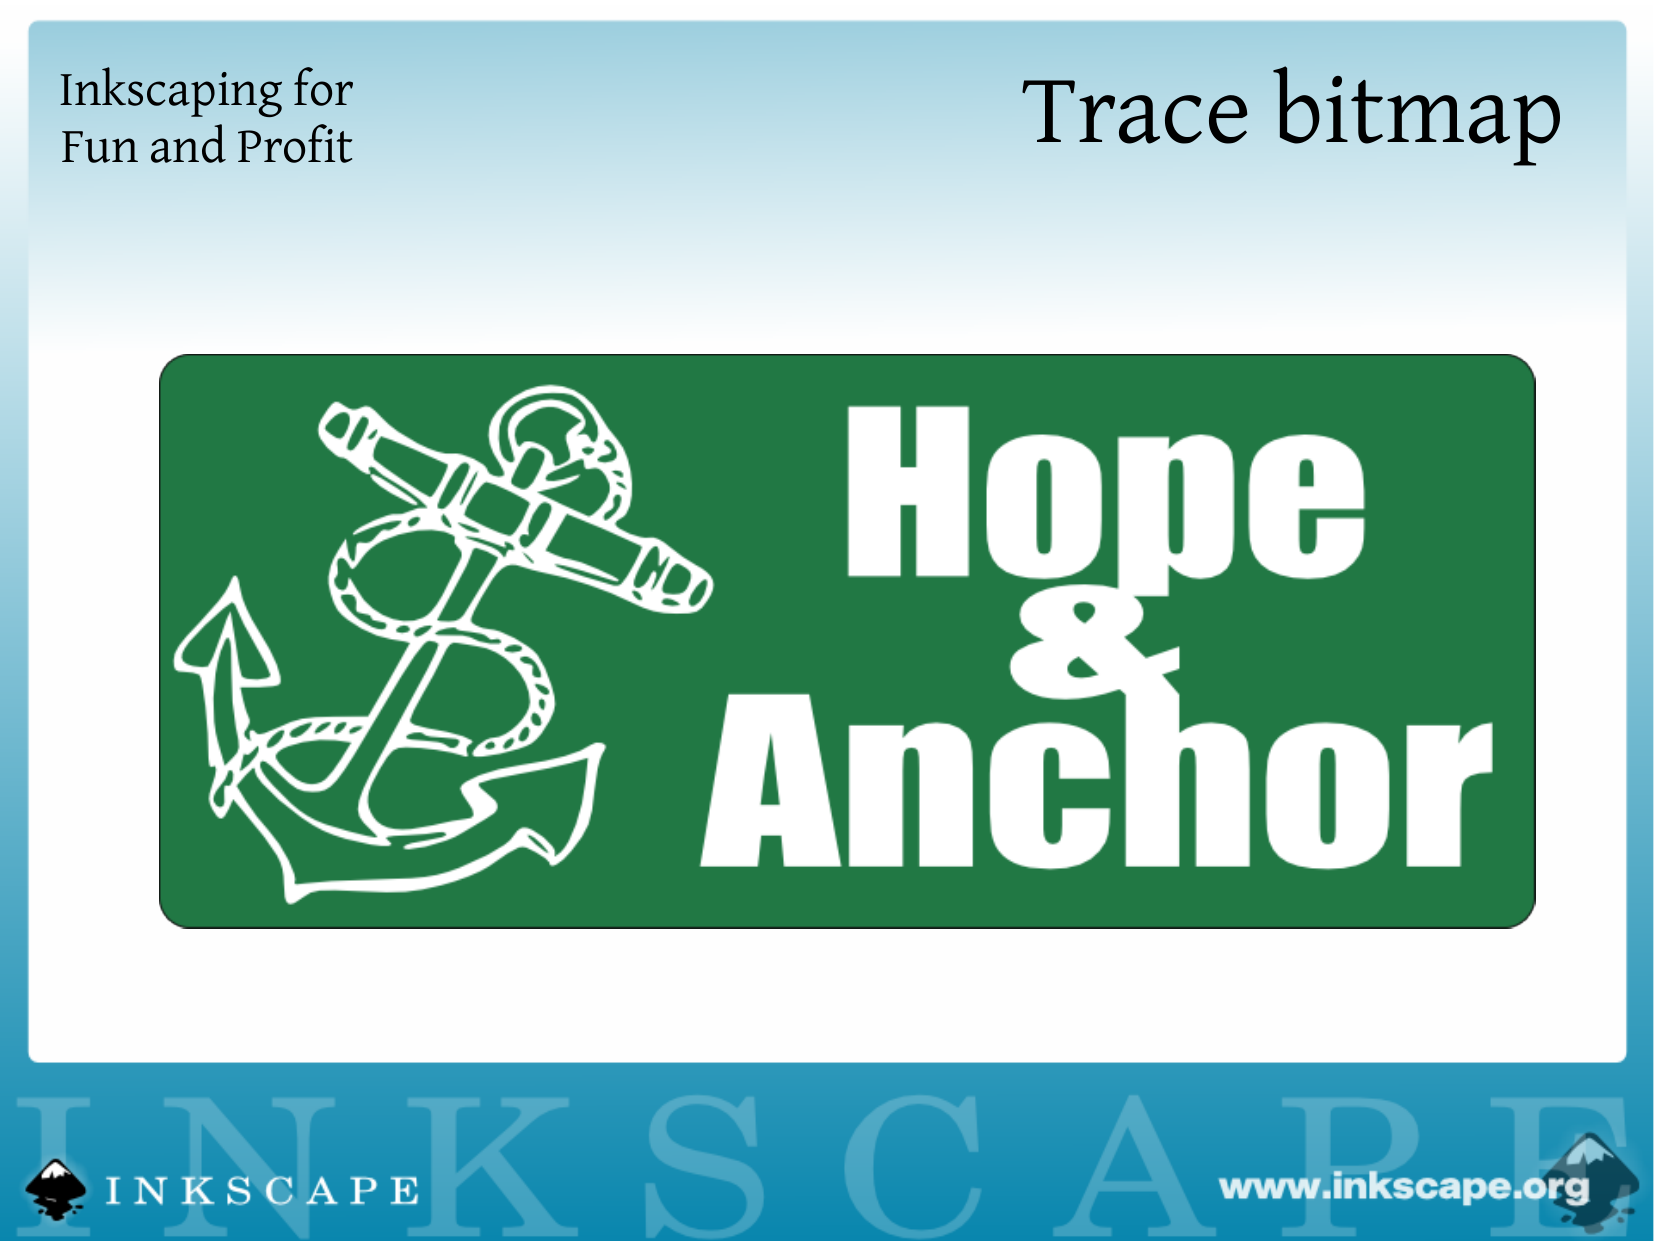

# Trace bitmap
Inkscaping for
Fun and Profit